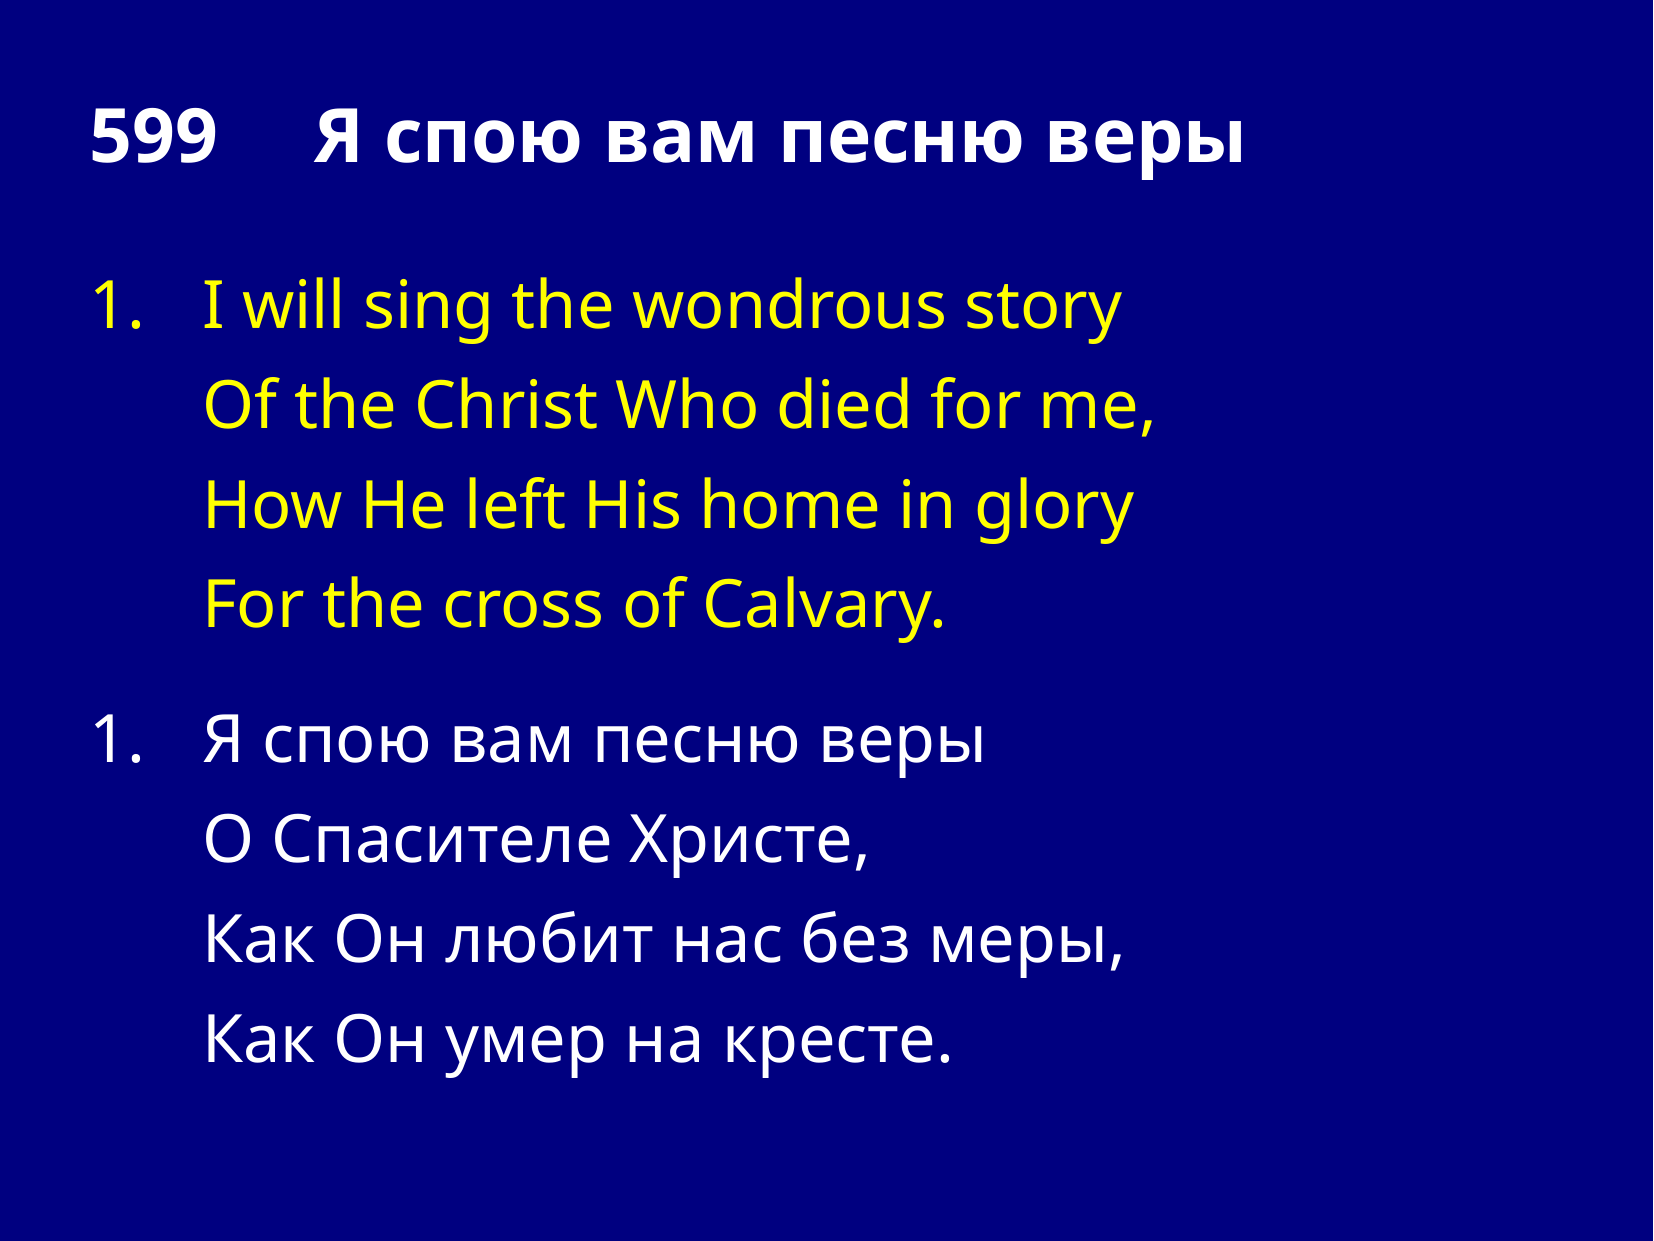

599	Я спою вам песню веры
1.	I will sing the wondrous story
	Of the Christ Who died for me,
	How He left His home in glory
	For the cross of Calvary.
1.	Я спою вам песню веры
	О Спасителе Христе,
	Как Он любит нас без меры,
	Как Он умер на кресте.